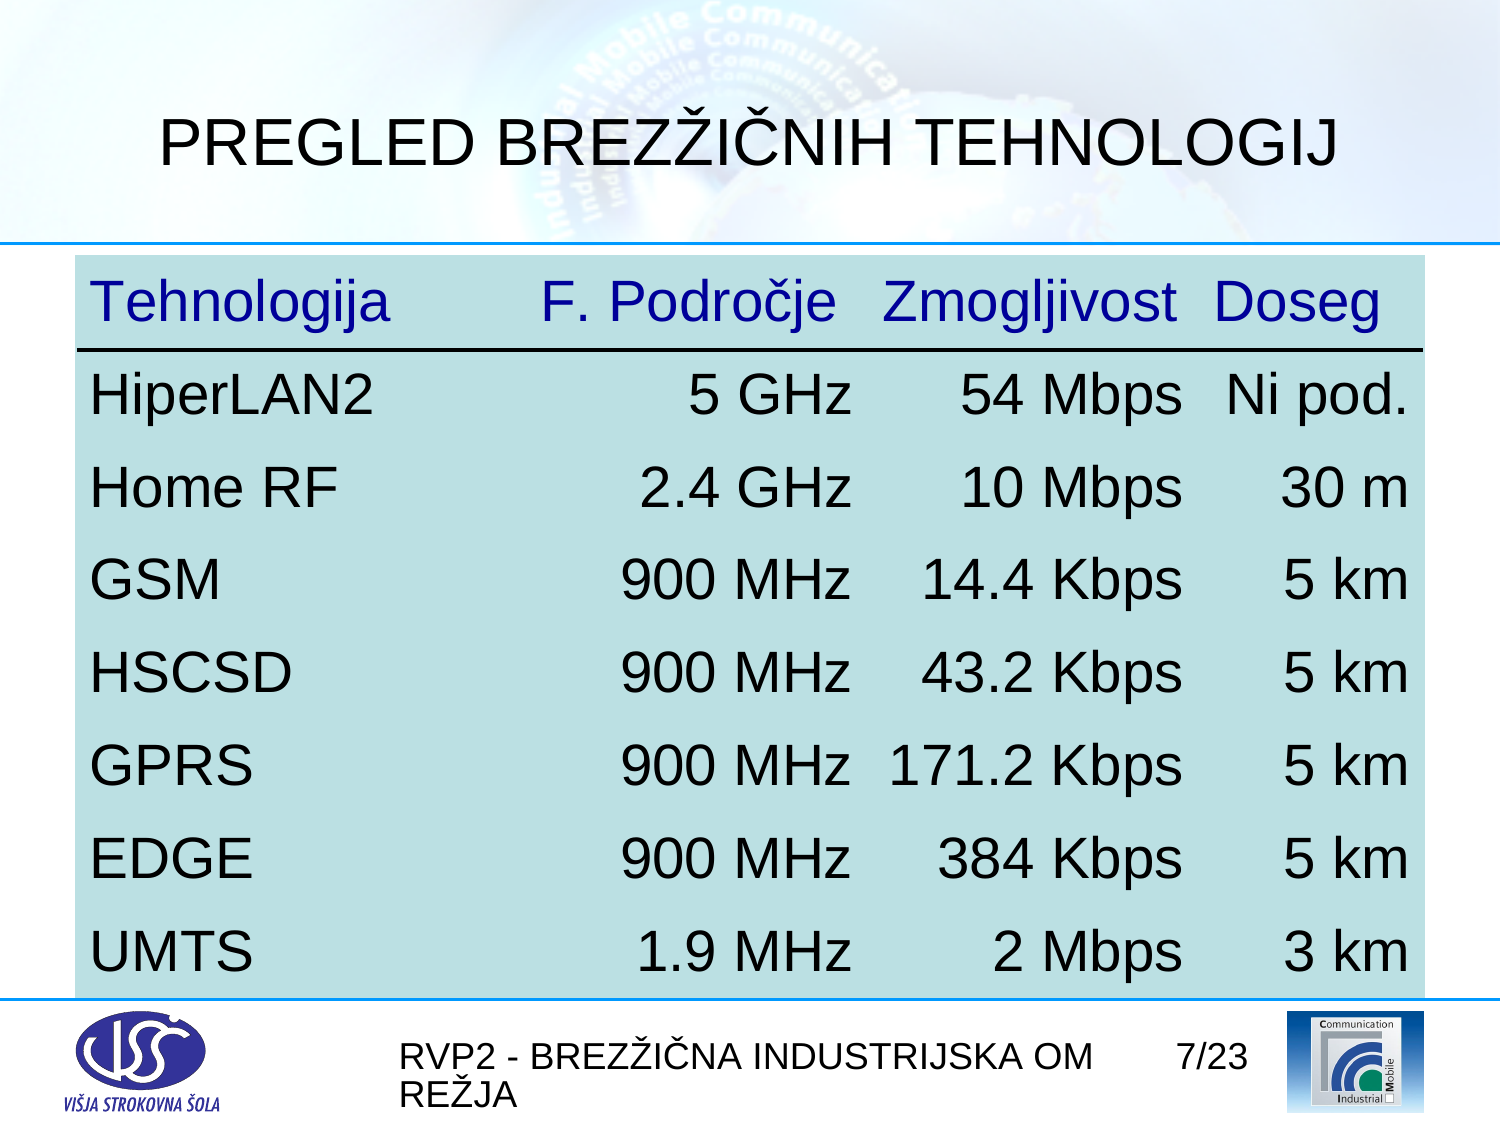

# PREGLED BREZŽIČNIH TEHNOLOGIJ
| Tehnologija | F. Področje | Zmogljivost | Doseg |
| --- | --- | --- | --- |
| HiperLAN2 | 5 GHz | 54 Mbps | Ni pod. |
| Home RF | 2.4 GHz | 10 Mbps | 30 m |
| GSM | 900 MHz | 14.4 Kbps | 5 km |
| HSCSD | 900 MHz | 43.2 Kbps | 5 km |
| GPRS | 900 MHz | 171.2 Kbps | 5 km |
| EDGE | 900 MHz | 384 Kbps | 5 km |
| UMTS | 1.9 MHz | 2 Mbps | 3 km |
RVP2 - BREZŽIČNA INDUSTRIJSKA OMREŽJA
7